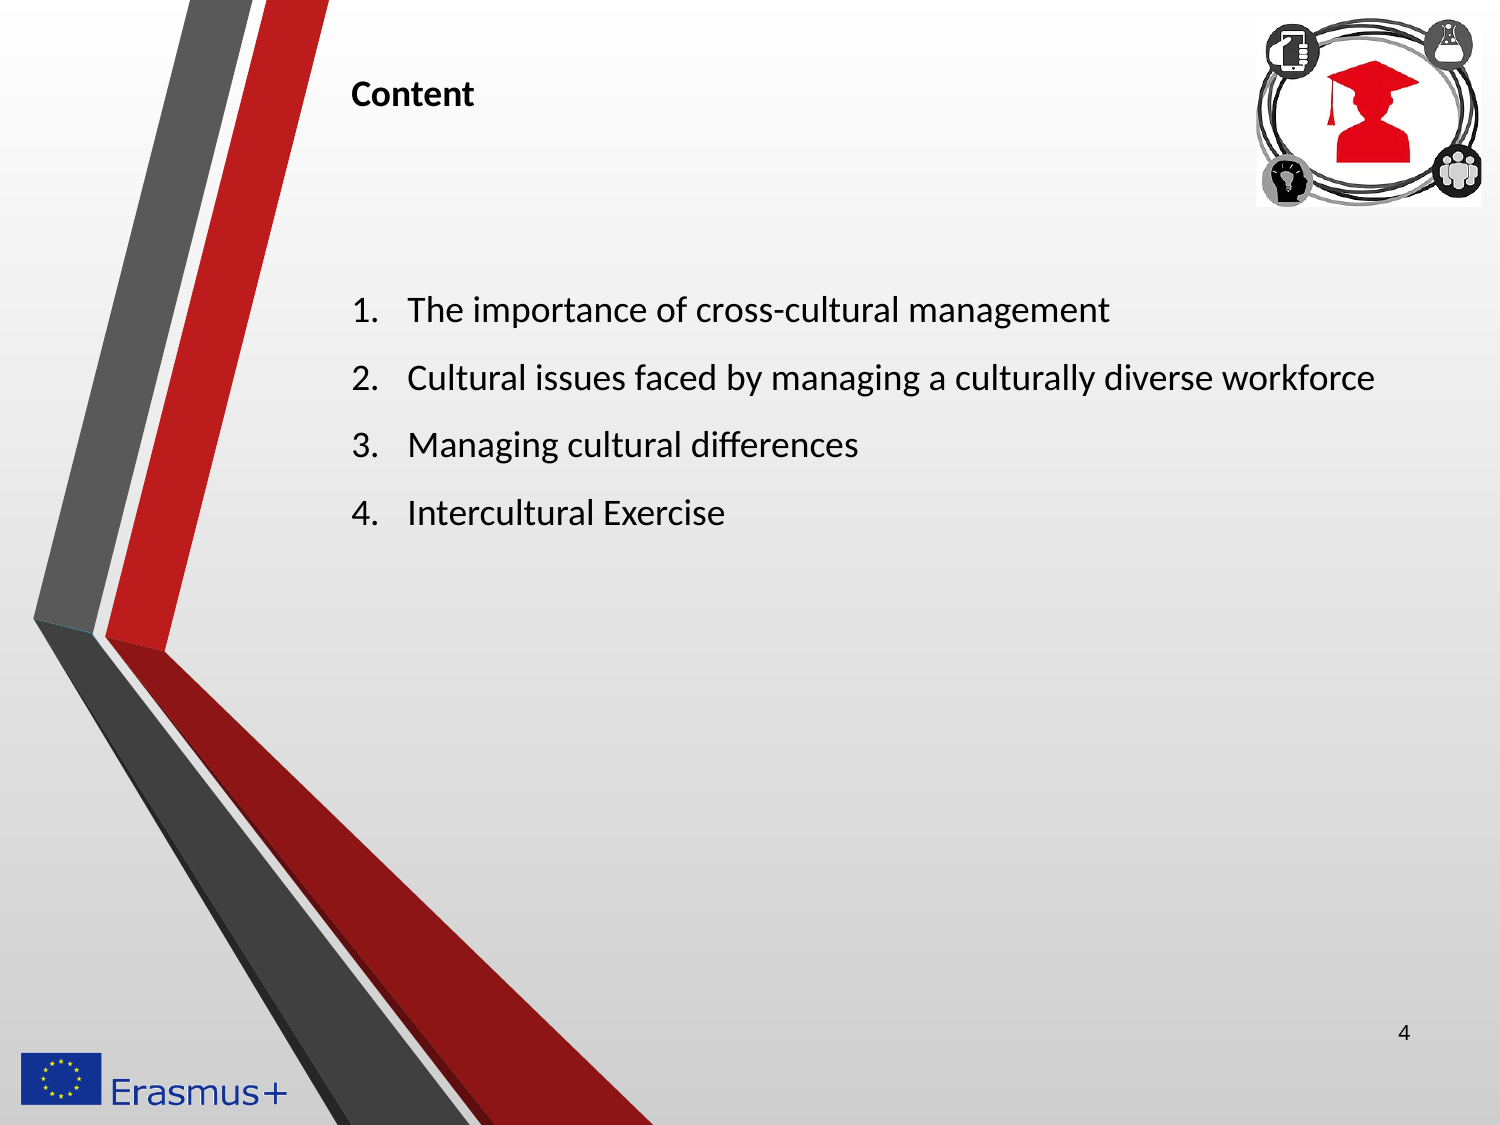

Content
The importance of cross-cultural management
Cultural issues faced by managing a culturally diverse workforce
Managing cultural differences
Intercultural Exercise